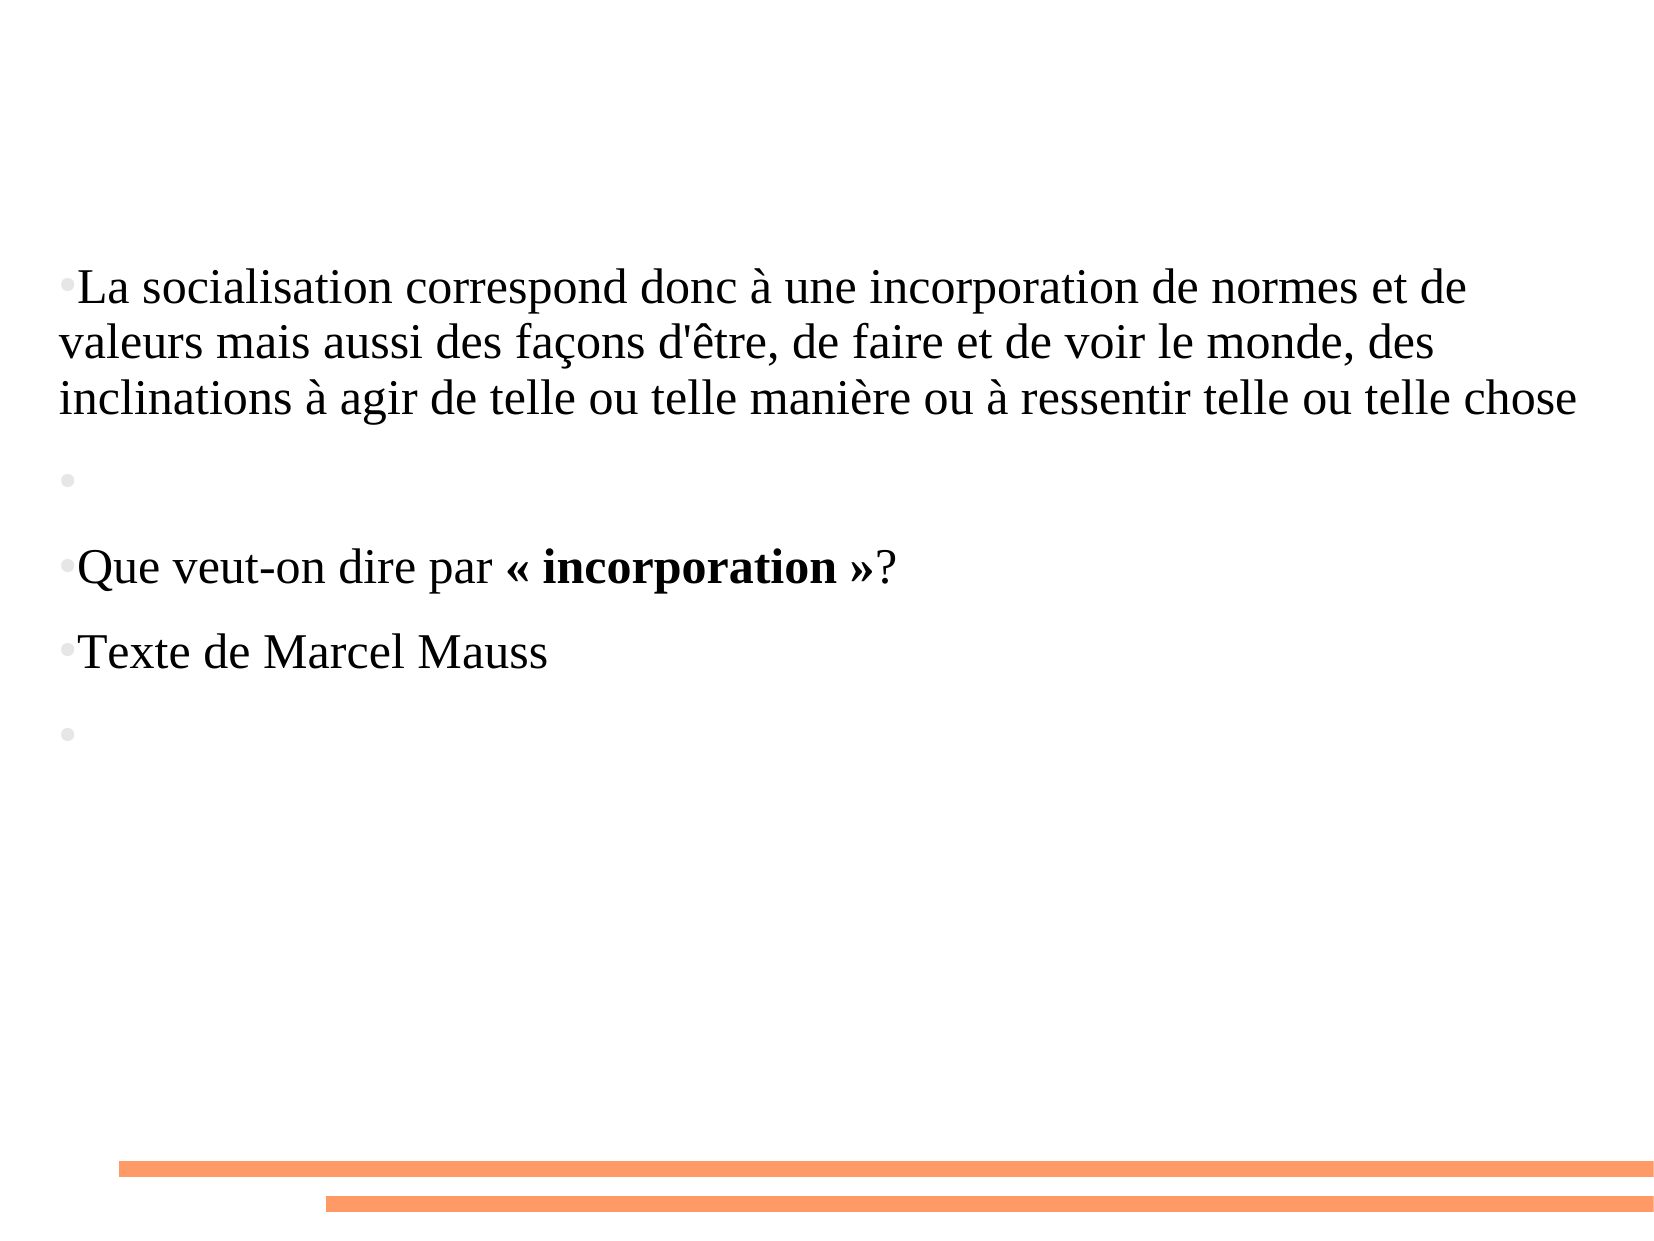

# La socialisation correspond donc à une incorporation de normes et de valeurs mais aussi des façons d'être, de faire et de voir le monde, des inclinations à agir de telle ou telle manière ou à ressentir telle ou telle chose
Que veut-on dire par « incorporation »?
Texte de Marcel Mauss
Le syncrétisme
 = Mariage des traits culturels
L'assimilation
= Disparition des traits de la culture d'origine, affirmation
 de la culture d'emprunt
La contre - acculturation
= Rejet de la culture d'emprunt, réaffirmation des traits
 de la culture d'origine
La déculturation
= Perte des repères culturels, anomie